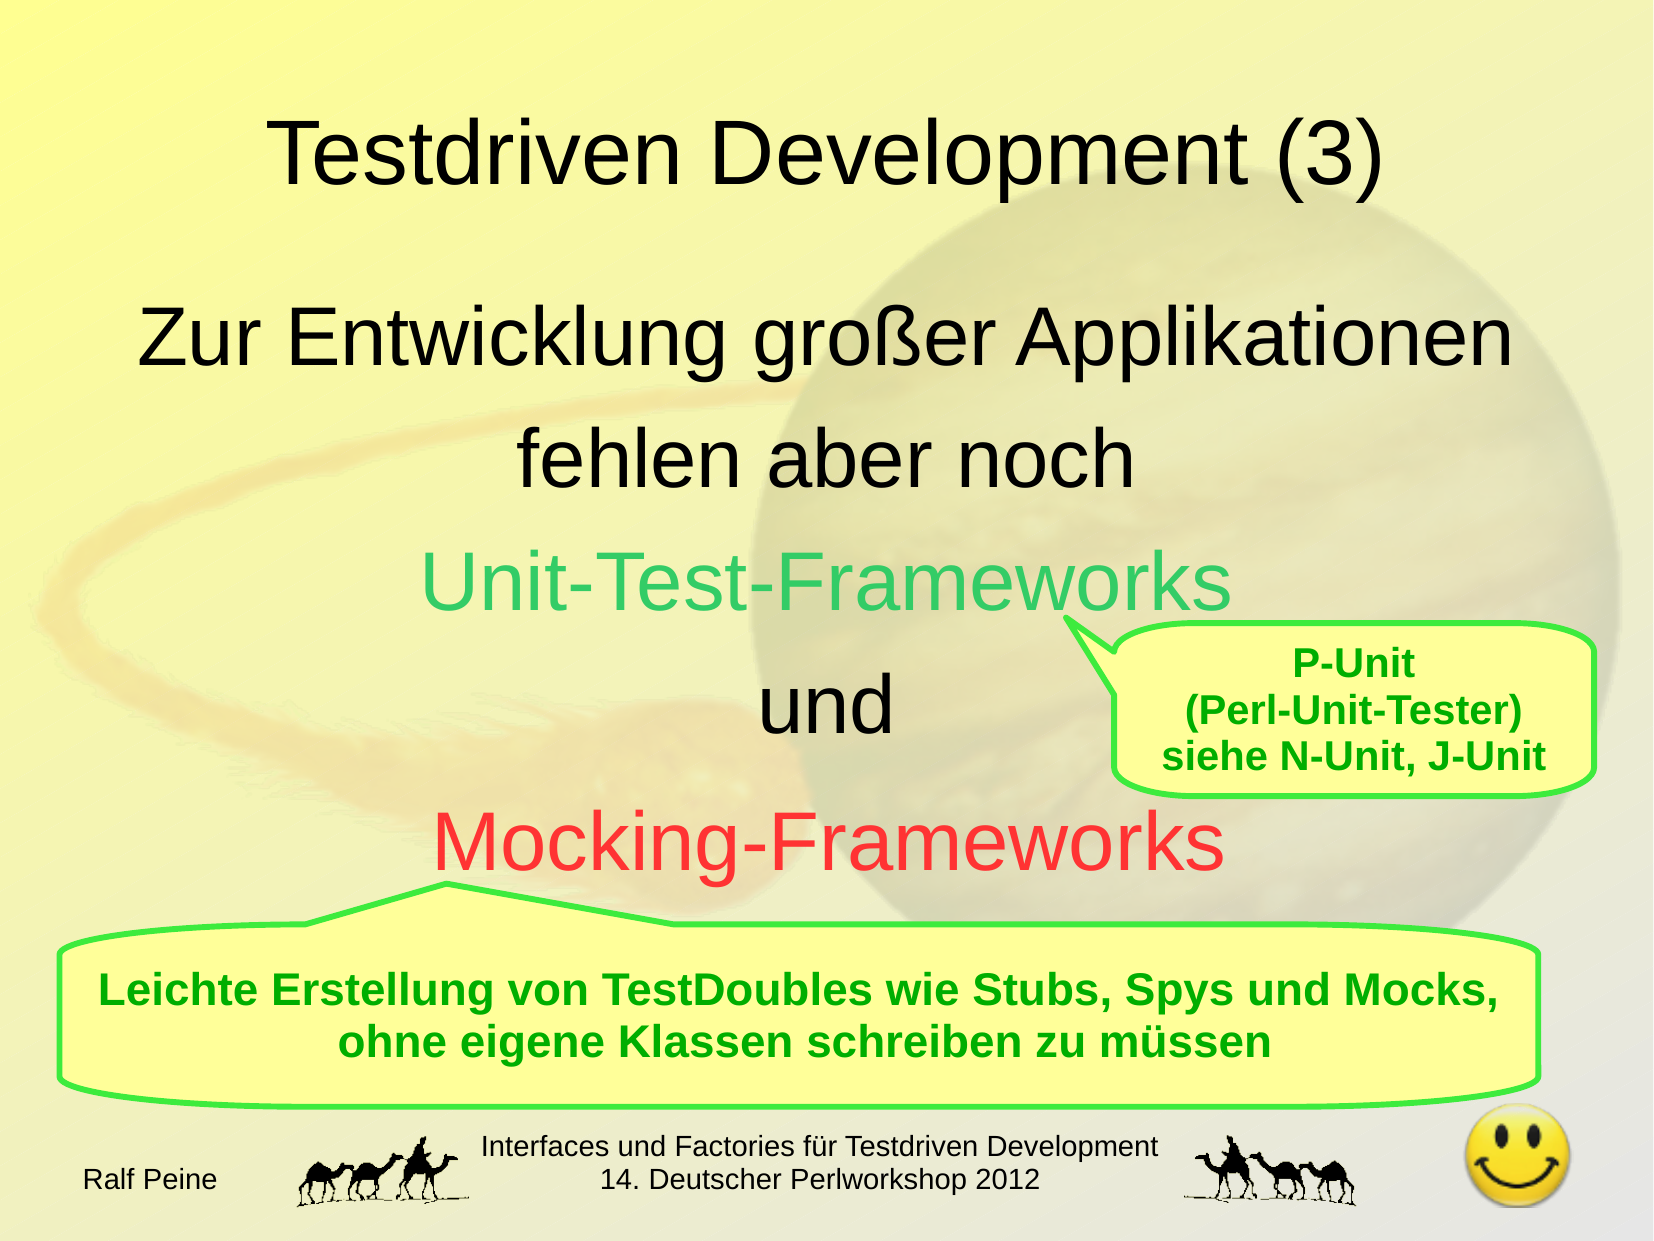

# Testdriven Development (3)
Zur Entwicklung großer Applikationen
fehlen aber noch
Unit-Test-Frameworks
und
 Mocking-Frameworks
P-Unit
(Perl-Unit-Tester)
siehe N-Unit, J-Unit
Leichte Erstellung von TestDoubles wie Stubs, Spys und Mocks,
 ohne eigene Klassen schreiben zu müssen
?!?